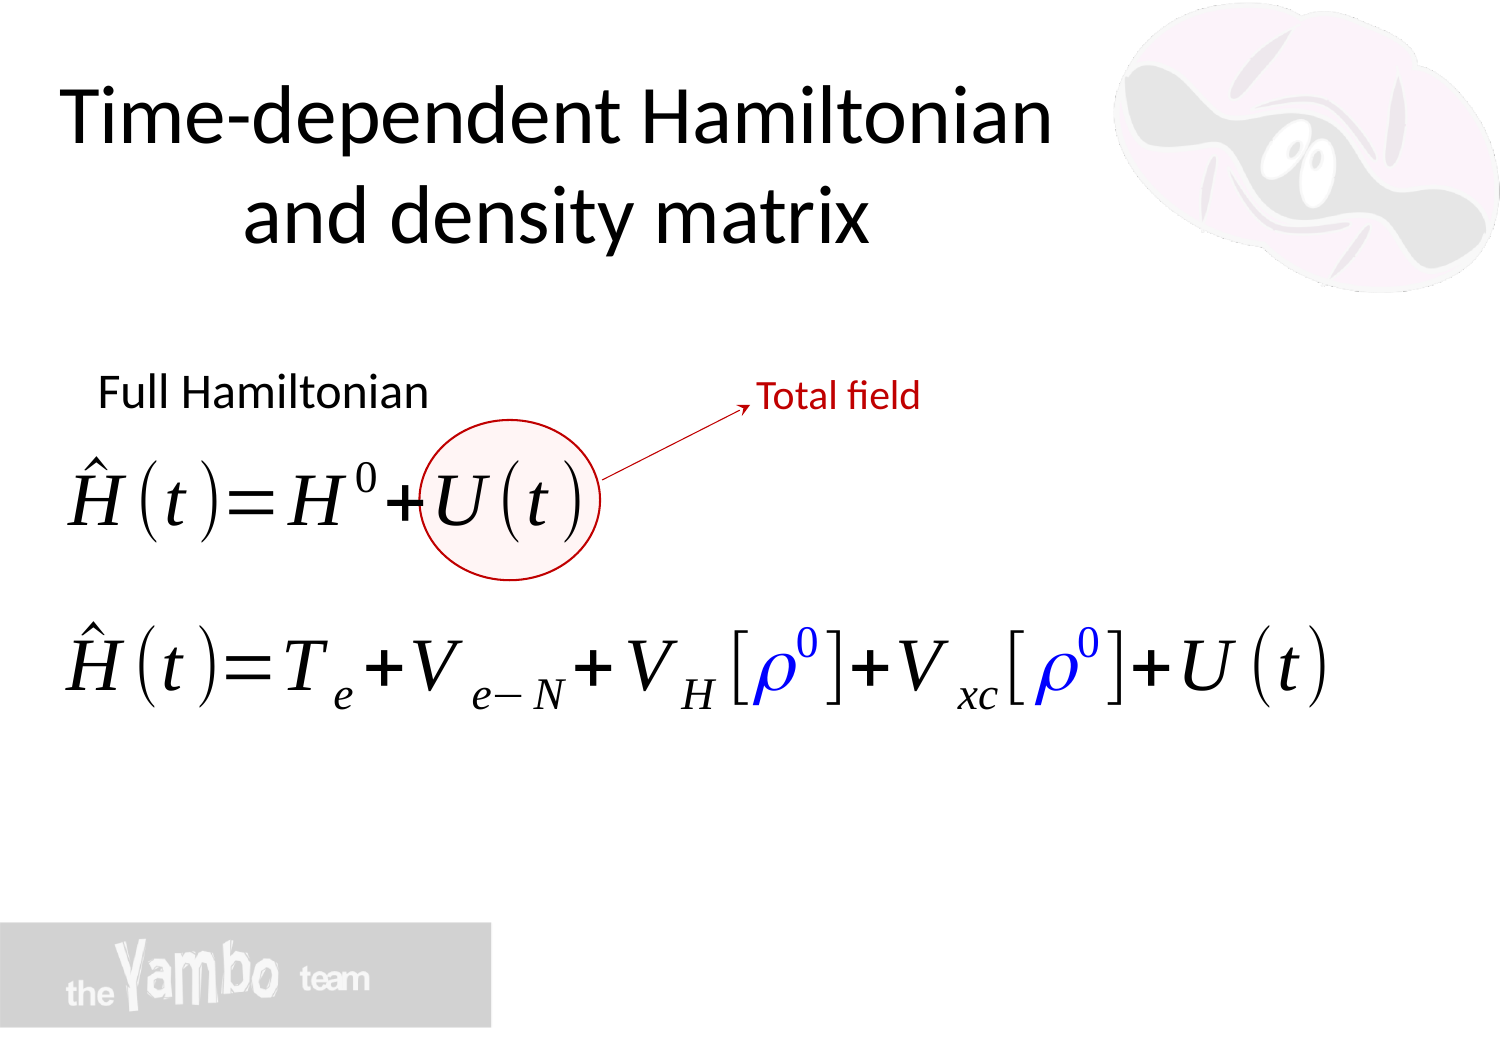

Time-dependent Hamiltonian and density matrix
Full Hamiltonian
Total field